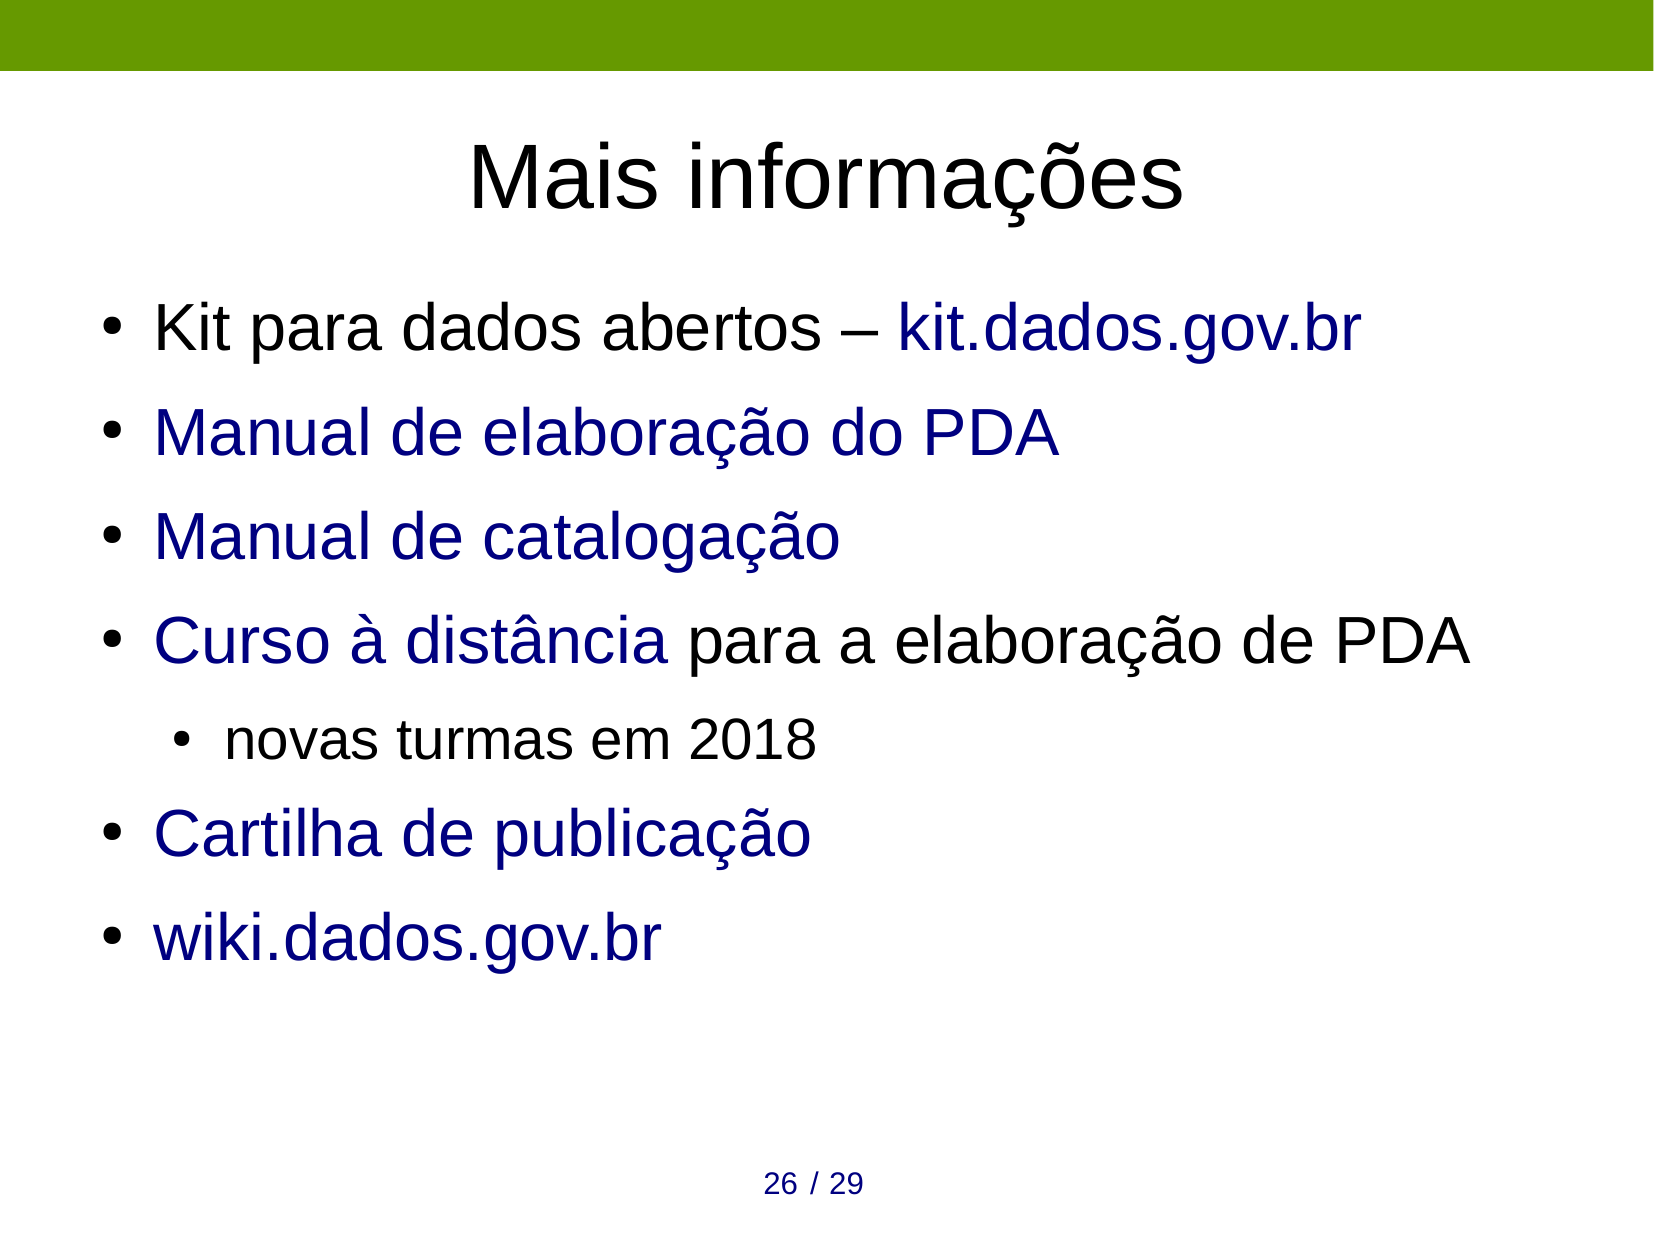

# Mais informações
Kit para dados abertos – kit.dados.gov.br
Manual de elaboração do PDA
Manual de catalogação
Curso à distância para a elaboração de PDA
novas turmas em 2018
Cartilha de publicação
wiki.dados.gov.br
/
29